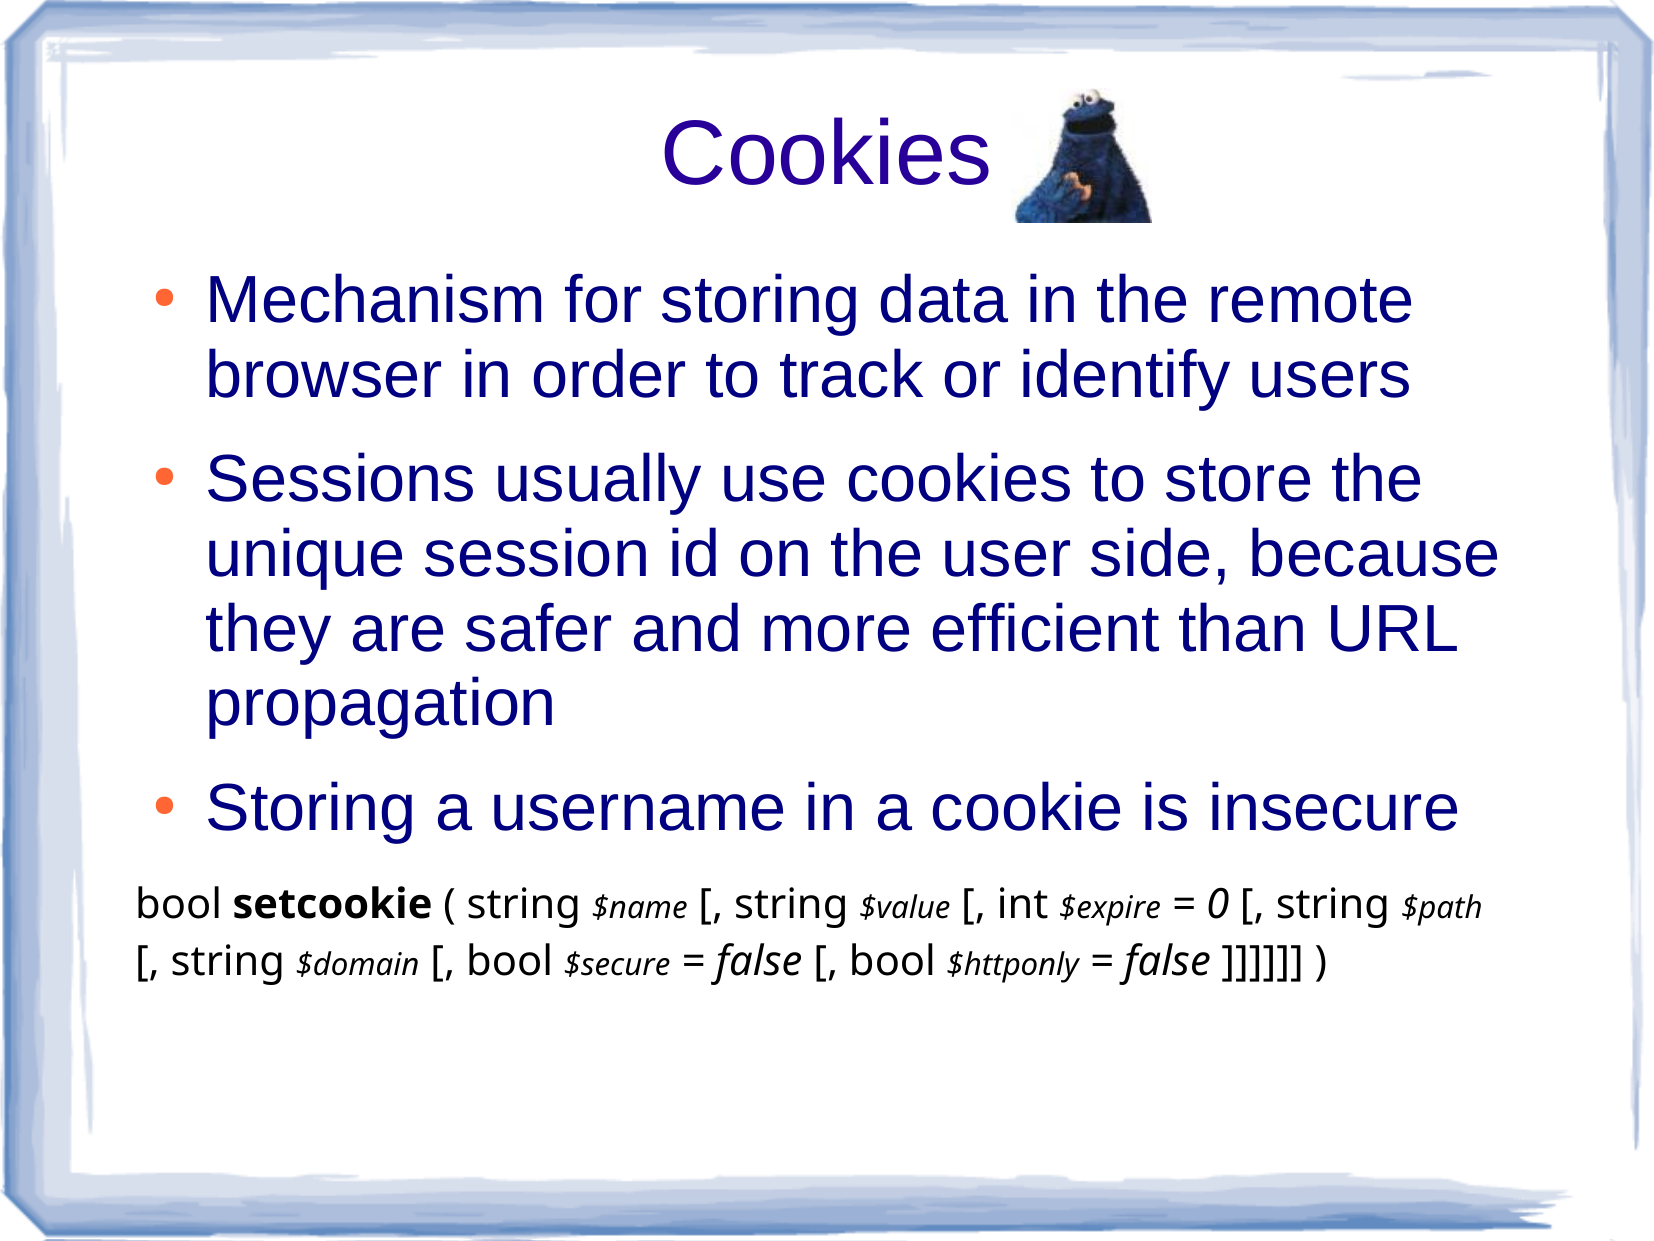

# Cookies
Mechanism for storing data in the remote browser in order to track or identify users
Sessions usually use cookies to store the unique session id on the user side, because they are safer and more efficient than URL propagation
Storing a username in a cookie is insecure
bool setcookie ( string $name [, string $value [, int $expire = 0 [, string $path [, string $domain [, bool $secure = false [, bool $httponly = false ]]]]]] )